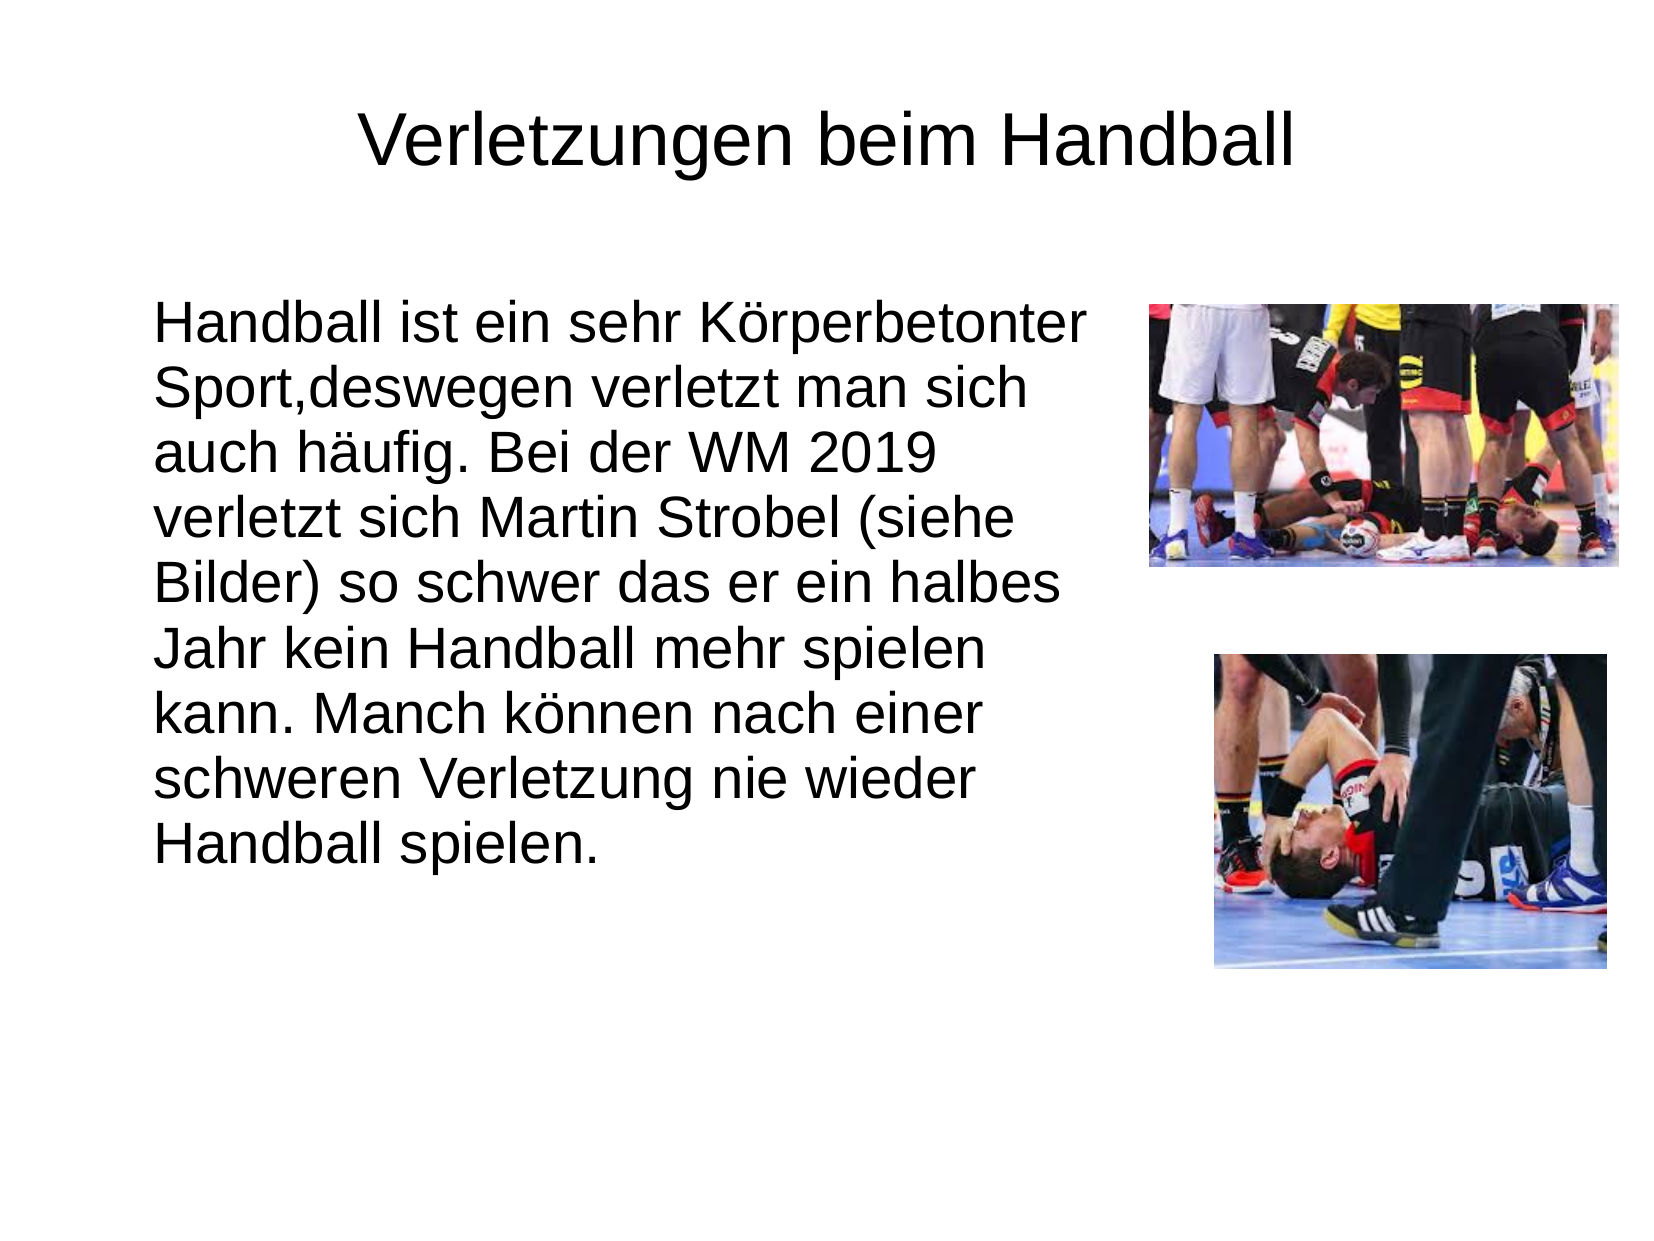

# Verletzungen beim Handball
Handball ist ein sehr Körperbetonter Sport,deswegen verletzt man sich auch häufig. Bei der WM 2019 verletzt sich Martin Strobel (siehe Bilder) so schwer das er ein halbes Jahr kein Handball mehr spielen kann. Manch können nach einer schweren Verletzung nie wieder Handball spielen.